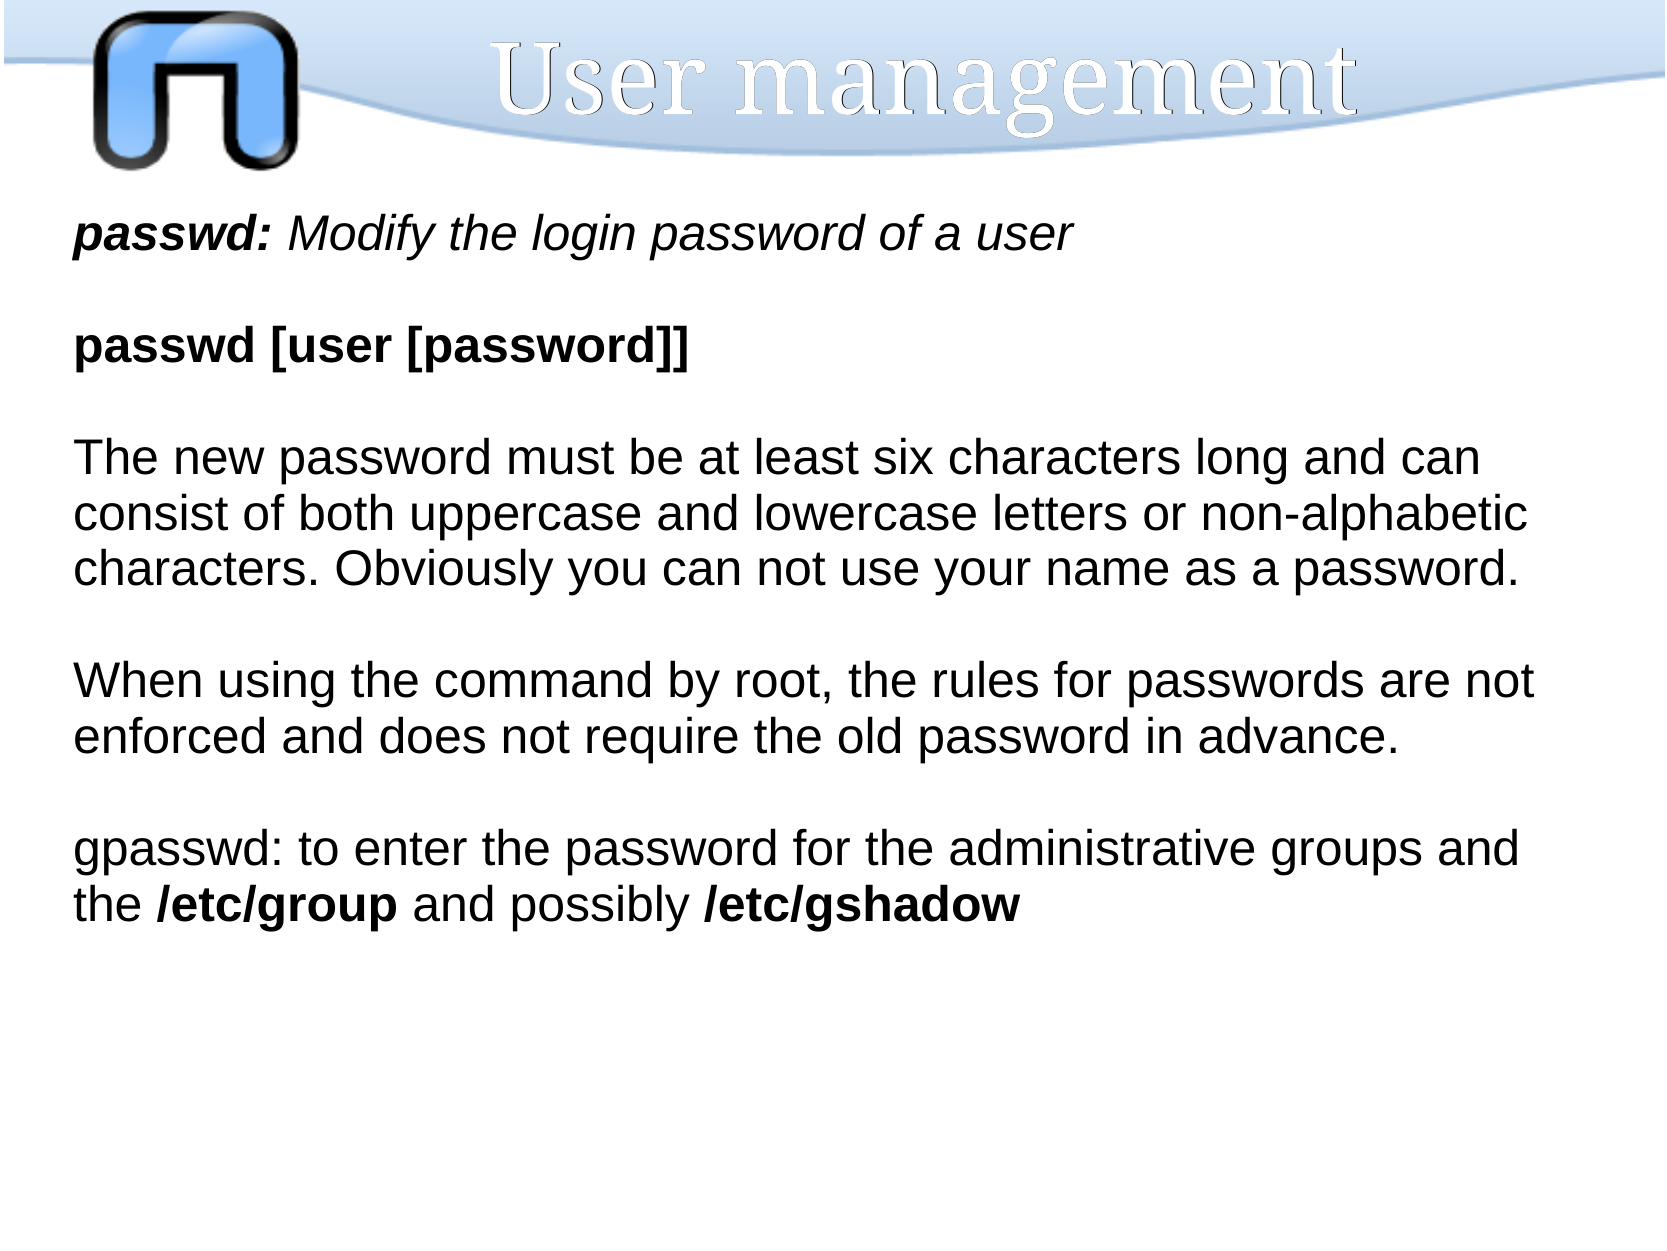

User management
# passwd: Modify the login password of a user
passwd [user [password]]
The new password must be at least six characters long and can consist of both uppercase and lowercase letters or non-alphabetic characters. Obviously you can not use your name as a password.
When using the command by root, the rules for passwords are not enforced and does not require the old password in advance.
gpasswd: to enter the password for the administrative groups and the /etc/group and possibly /etc/gshadow